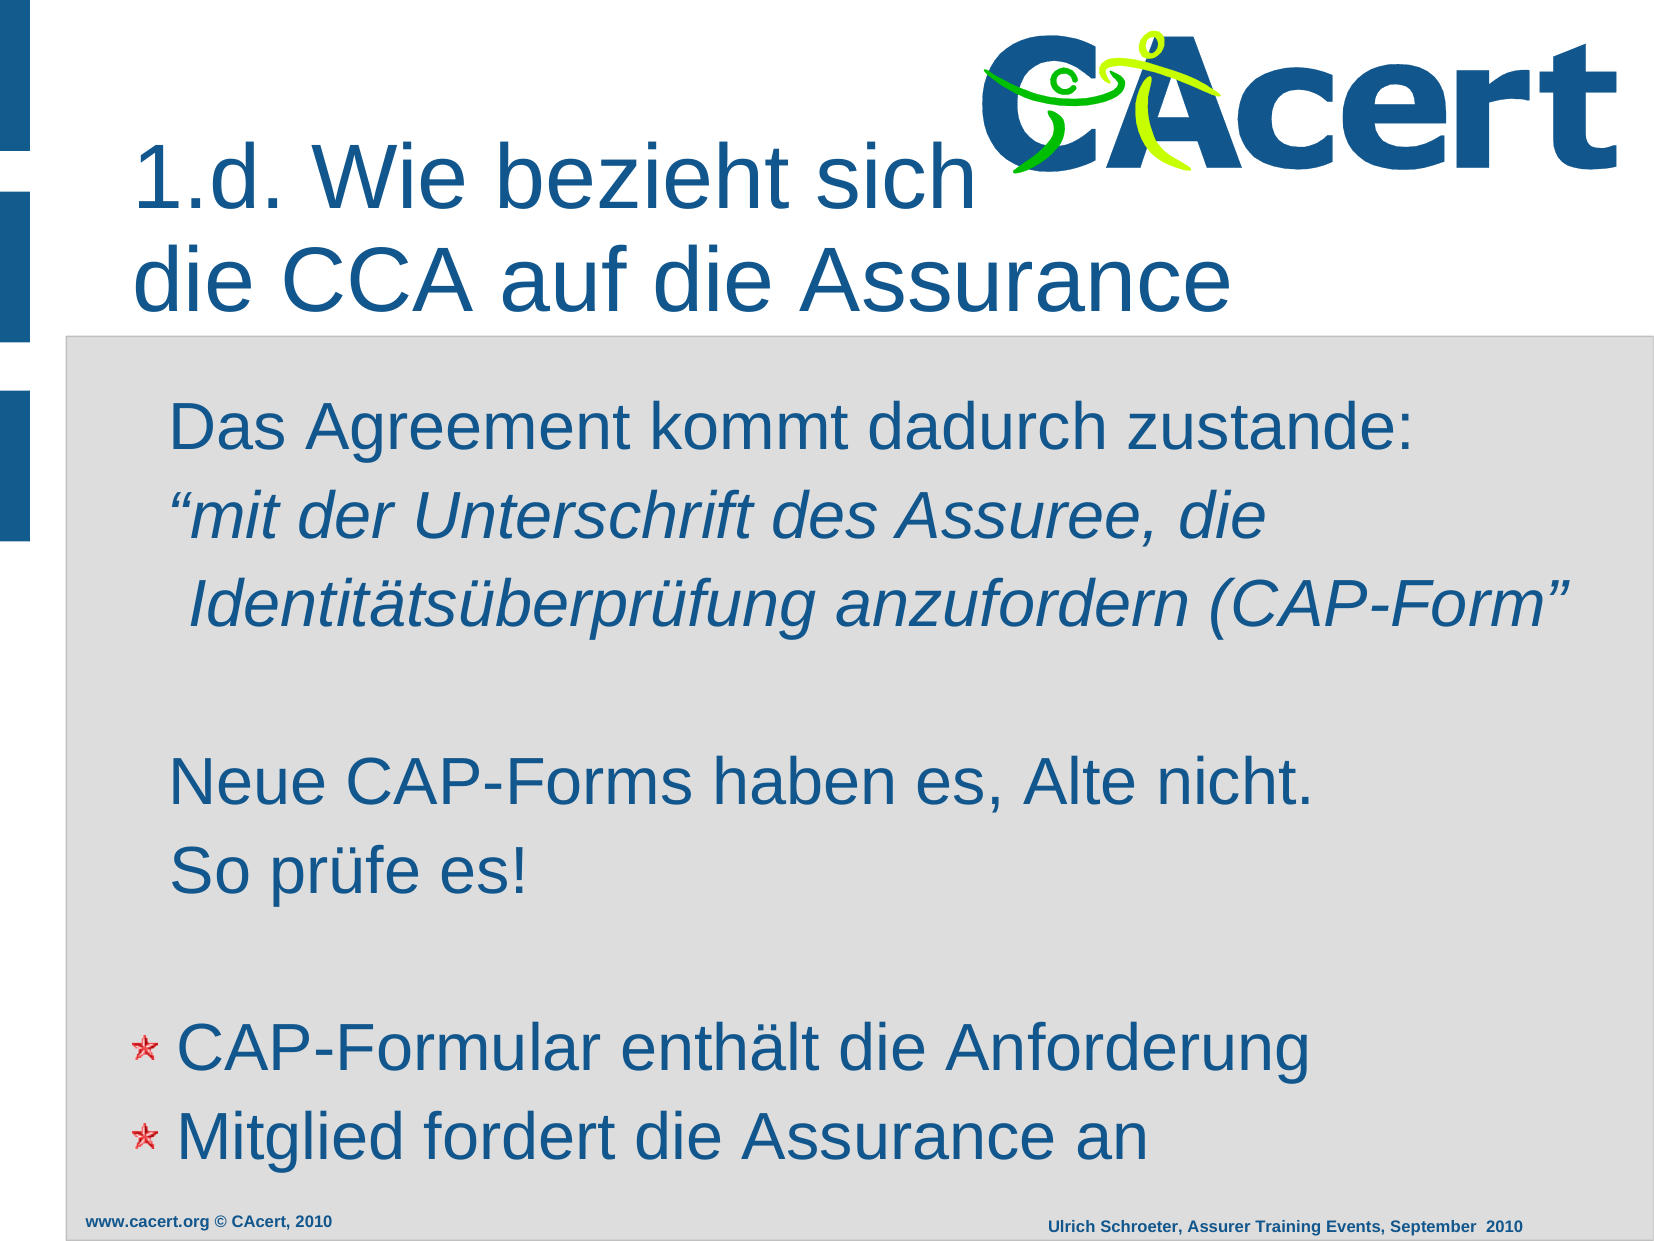

1.d. Wie bezieht sich
die CCA auf die Assurance
 Das Agreement kommt dadurch zustande:
 “mit der Unterschrift des Assuree, die
 Identitätsüberprüfung anzufordern (CAP-Form”
 Neue CAP-Forms haben es, Alte nicht.
 So prüfe es!
 CAP-Formular enthält die Anforderung
 Mitglied fordert die Assurance an